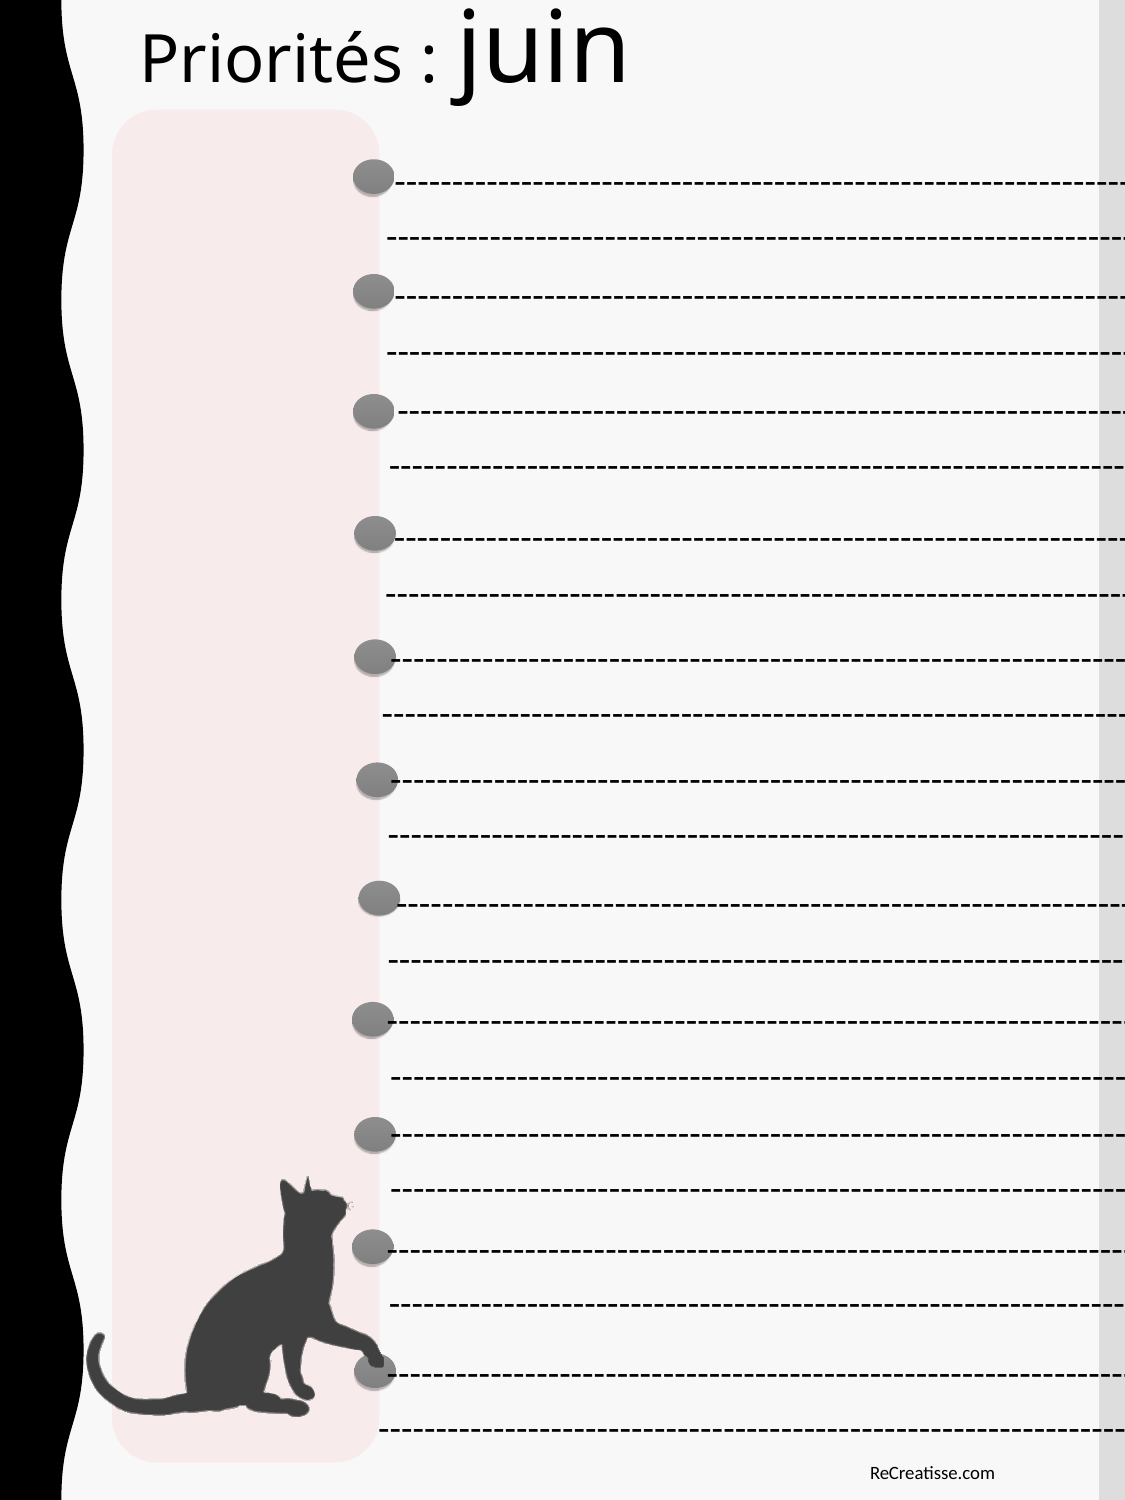

Priorités : juin
--------------------------------------------------------------------------------------
--------------------------------------------------------------------------------------
--------------------------------------------------------------------------------------
--------------------------------------------------------------------------------------
--------------------------------------------------------------------------------------
--------------------------------------------------------------------------------------
--------------------------------------------------------------------------------------
--------------------------------------------------------------------------------------
--------------------------------------------------------------------------------------
--------------------------------------------------------------------------------------
--------------------------------------------------------------------------------------
--------------------------------------------------------------------------------------
--------------------------------------------------------------------------------------
--------------------------------------------------------------------------------------
--------------------------------------------------------------------------------------
--------------------------------------------------------------------------------------
--------------------------------------------------------------------------------------
--------------------------------------------------------------------------------------
--------------------------------------------------------------------------------------
--------------------------------------------------------------------------------------
--------------------------------------------------------------------------------------
--------------------------------------------------------------------------------------
ReCreatisse.com